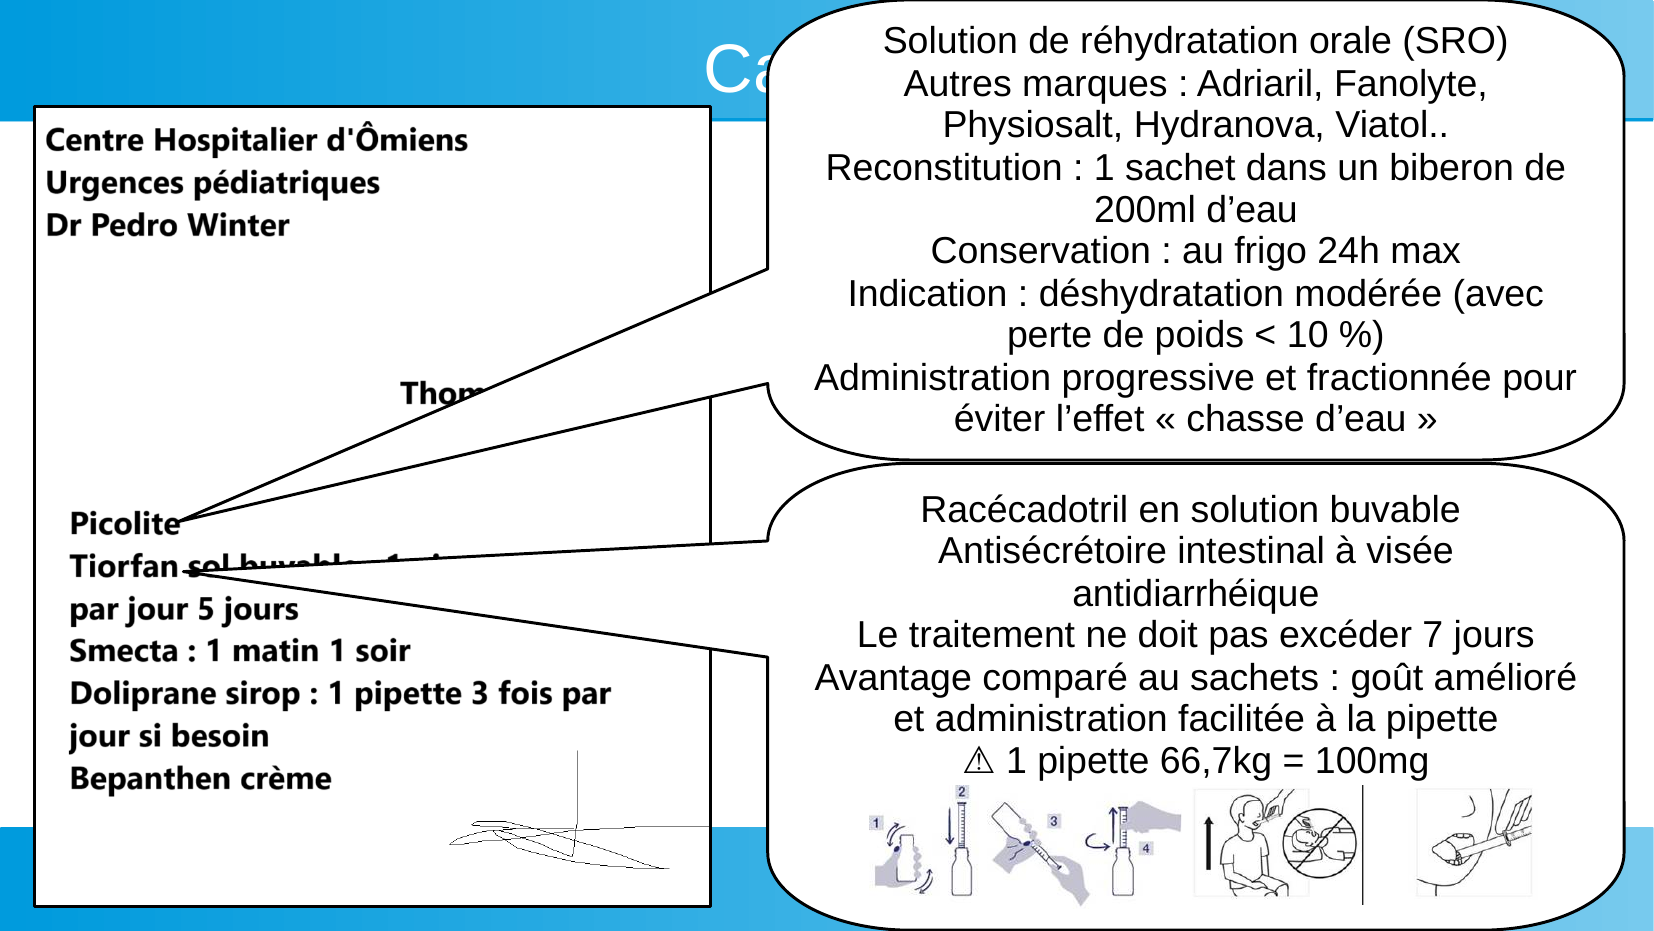

Solution de réhydratation orale (SRO)
Autres marques : Adriaril, Fanolyte, Physiosalt, Hydranova, Viatol..
Reconstitution : 1 sachet dans un biberon de 200ml d’eau
Conservation : au frigo 24h max
Indication : déshydratation modérée (avec perte de poids < 10 %)
Administration progressive et fractionnée pour éviter l’effet « chasse d’eau »
# Cas n°3
Racécadotril en solution buvable
Antisécrétoire intestinal à visée antidiarrhéique
Le traitement ne doit pas excéder 7 jours
Avantage comparé au sachets : goût amélioré et administration facilitée à la pipette
⚠️ 1 pipette 66,7kg = 100mg
2